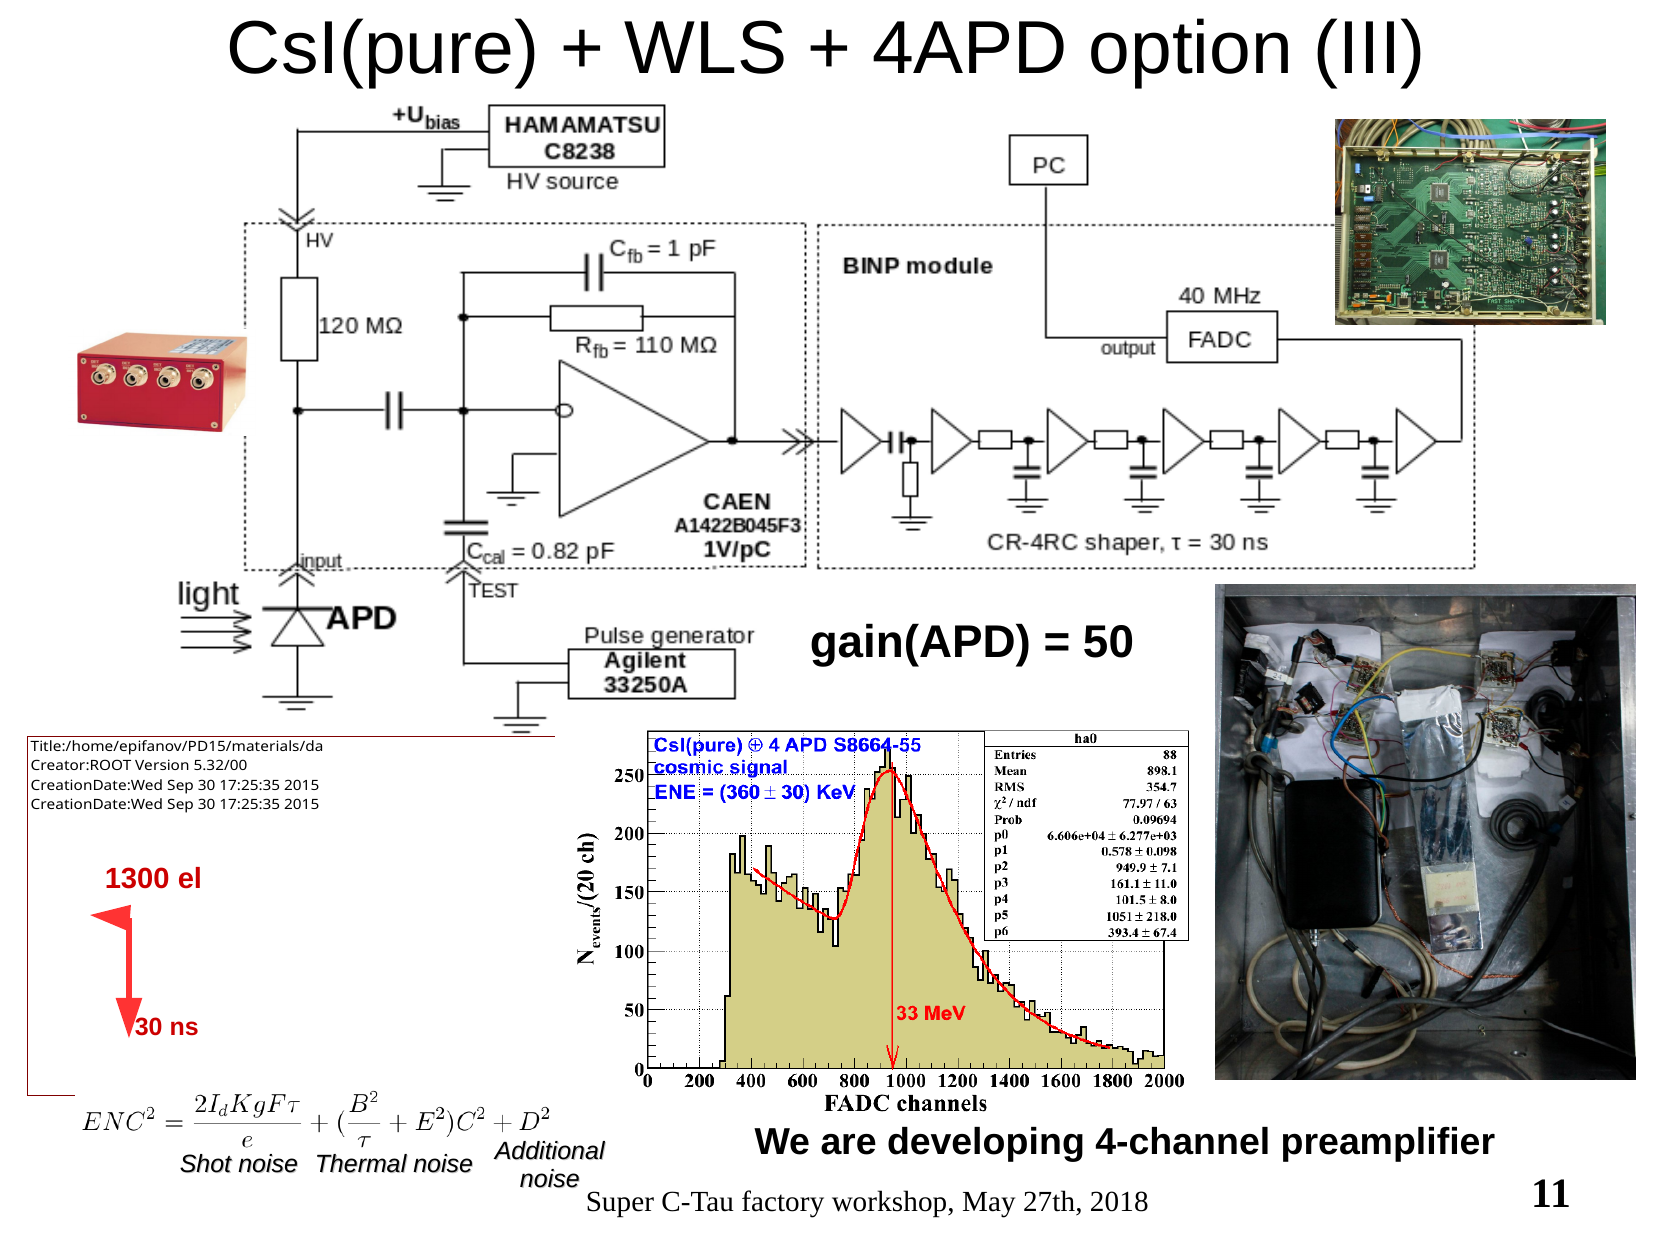

# CsI(pure) + WLS + 4APD option (III)
gain(APD) = 50
1300 el
30 ns
We are developing 4-channel preamplifier
Additional
noise
Shot noise
Thermal noise
11
Super C-Tau factory workshop, May 27th, 2018